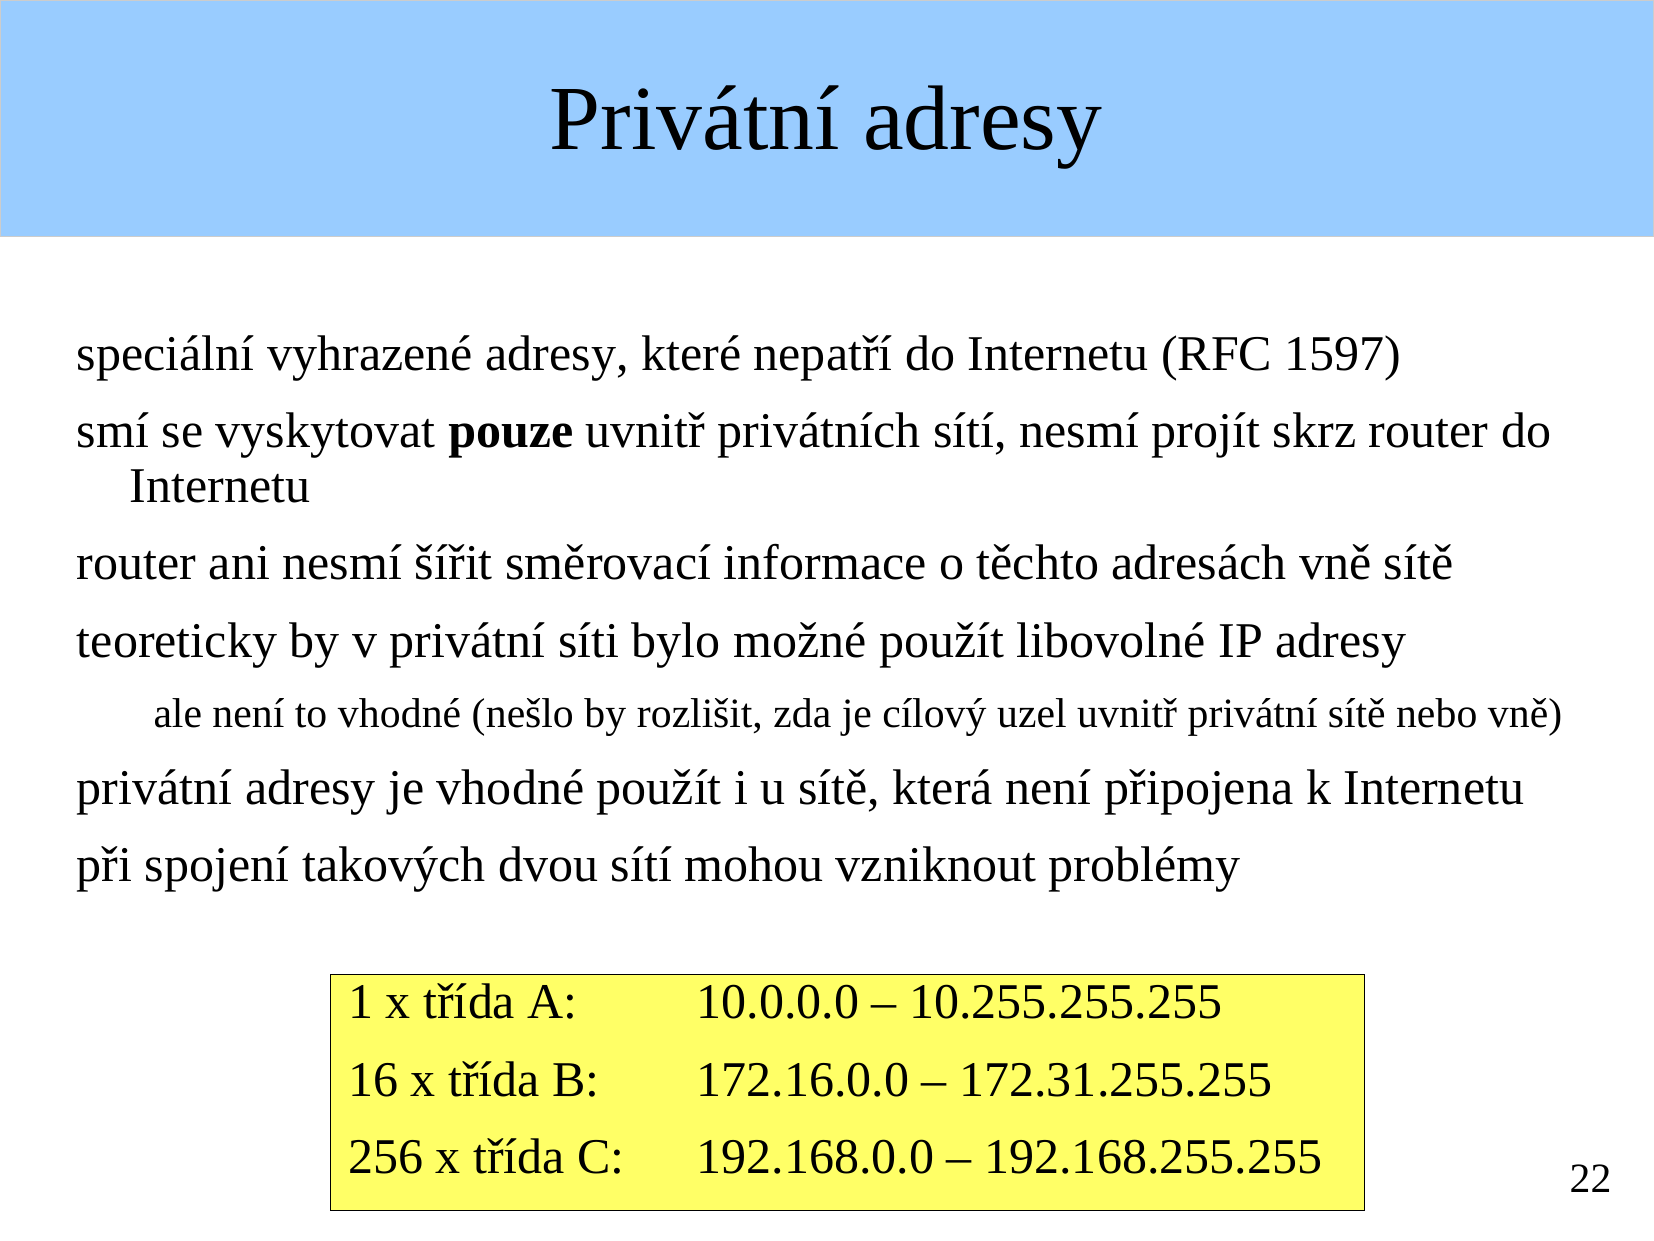

# Privátní adresy
speciální vyhrazené adresy, které nepatří do Internetu (RFC 1597)
smí se vyskytovat pouze uvnitř privátních sítí, nesmí projít skrz router do Internetu
router ani nesmí šířit směrovací informace o těchto adresách vně sítě
teoreticky by v privátní síti bylo možné použít libovolné IP adresy
ale není to vhodné (nešlo by rozlišit, zda je cílový uzel uvnitř privátní sítě nebo vně)
privátní adresy je vhodné použít i u sítě, která není připojena k Internetu
při spojení takových dvou sítí mohou vzniknout problémy
1 x třída A:		10.0.0.0 – 10.255.255.255
16 x třída B:		172.16.0.0 – 172.31.255.255
256 x třída C:	192.168.0.0 – 192.168.255.255